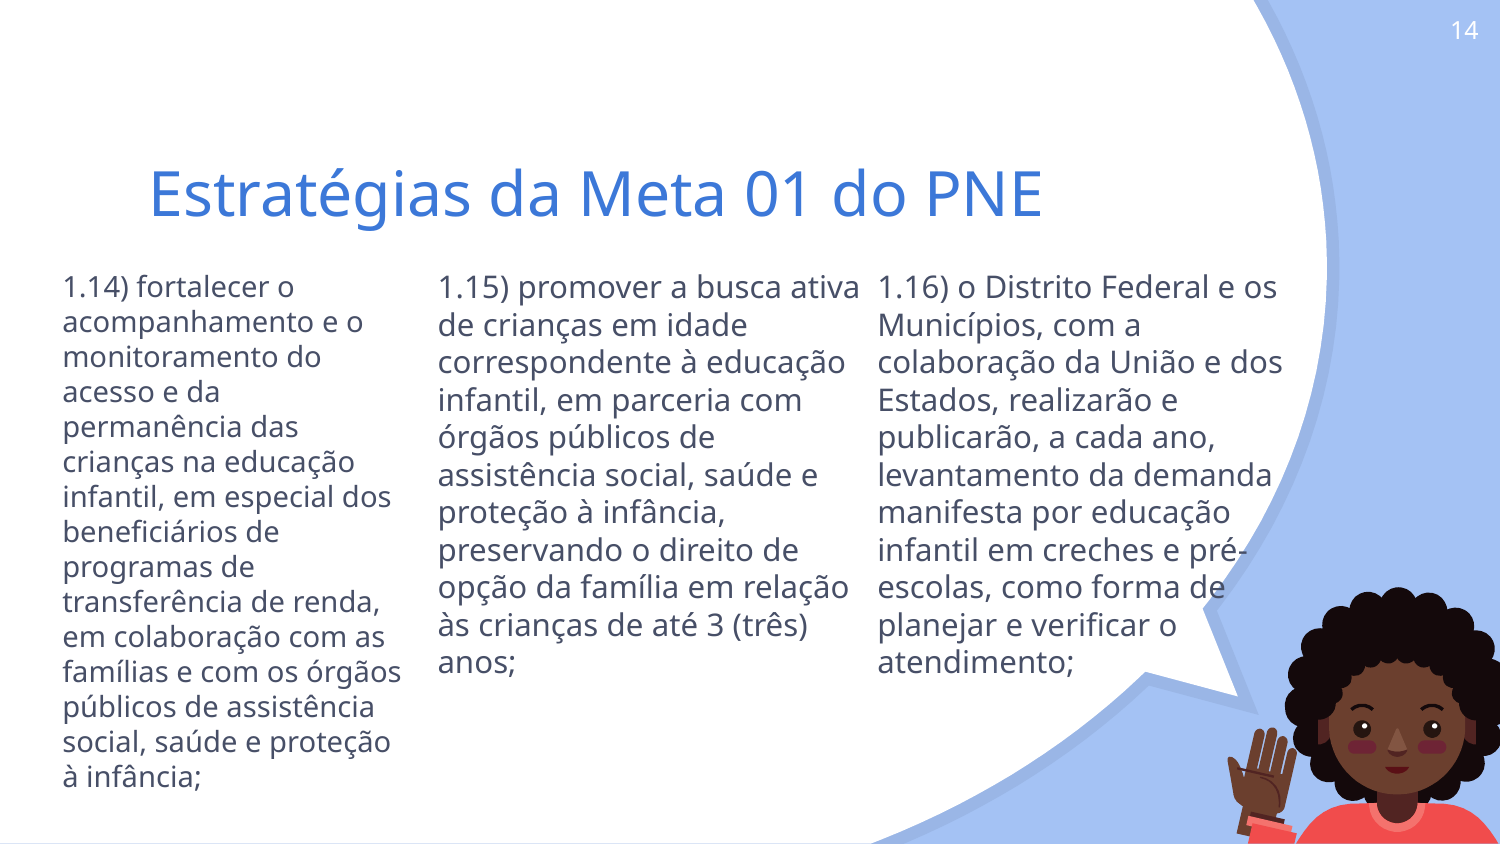

# Estratégias da Meta 01 do PNE
1.15) promover a busca ativa de crianças em idade correspondente à educação infantil, em parceria com órgãos públicos de assistência social, saúde e proteção à infância, preservando o direito de opção da família em relação às crianças de até 3 (três) anos;
1.16) o Distrito Federal e os Municípios, com a colaboração da União e dos Estados, realizarão e publicarão, a cada ano, levantamento da demanda manifesta por educação infantil em creches e pré-escolas, como forma de planejar e verificar o atendimento;
1.14) fortalecer o acompanhamento e o monitoramento do acesso e da permanência das crianças na educação infantil, em especial dos beneficiários de programas de transferência de renda, em colaboração com as famílias e com os órgãos públicos de assistência social, saúde e proteção à infância;